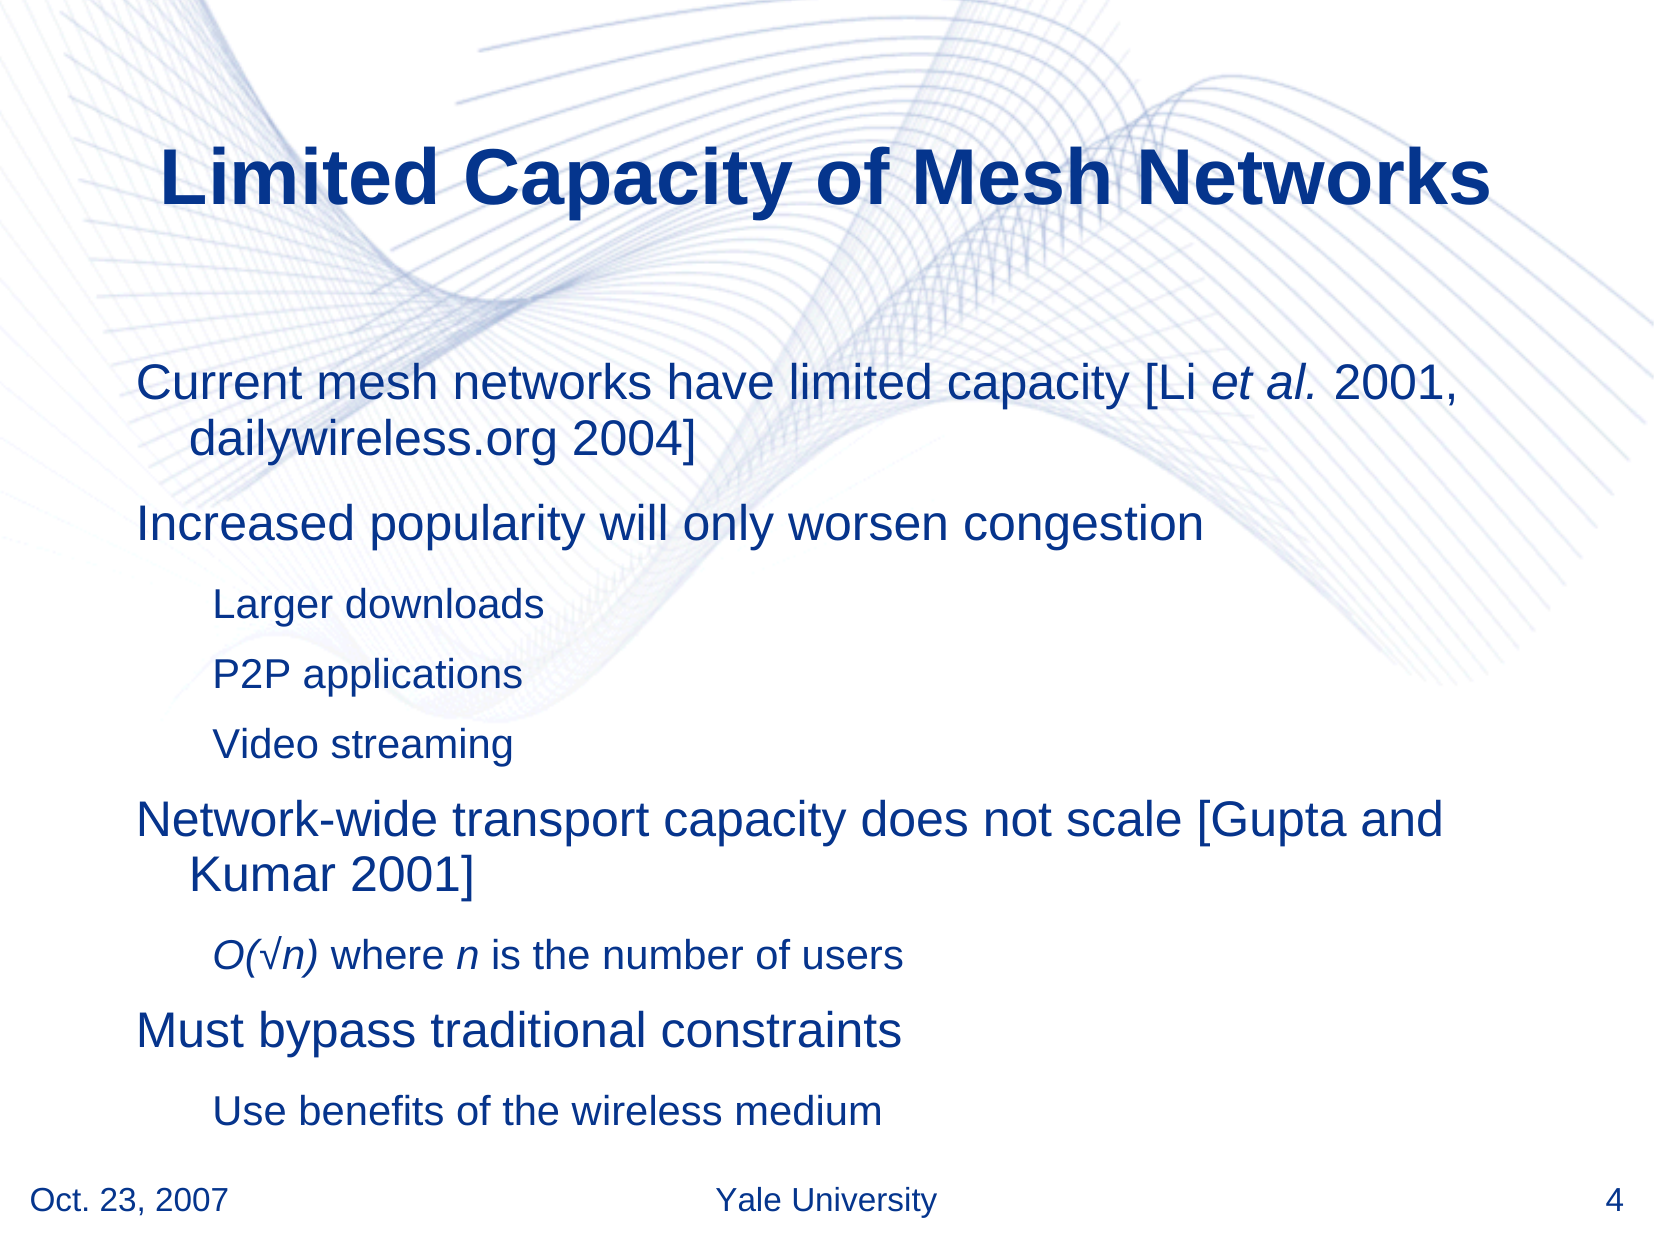

# Limited Capacity of Mesh Networks
Current mesh networks have limited capacity [Li et al. 2001, dailywireless.org 2004]
Increased popularity will only worsen congestion
Larger downloads
P2P applications
Video streaming
Network-wide transport capacity does not scale [Gupta and Kumar 2001]
O(√n) where n is the number of users
Must bypass traditional constraints
Use benefits of the wireless medium
Oct. 23, 2007
Yale University
4